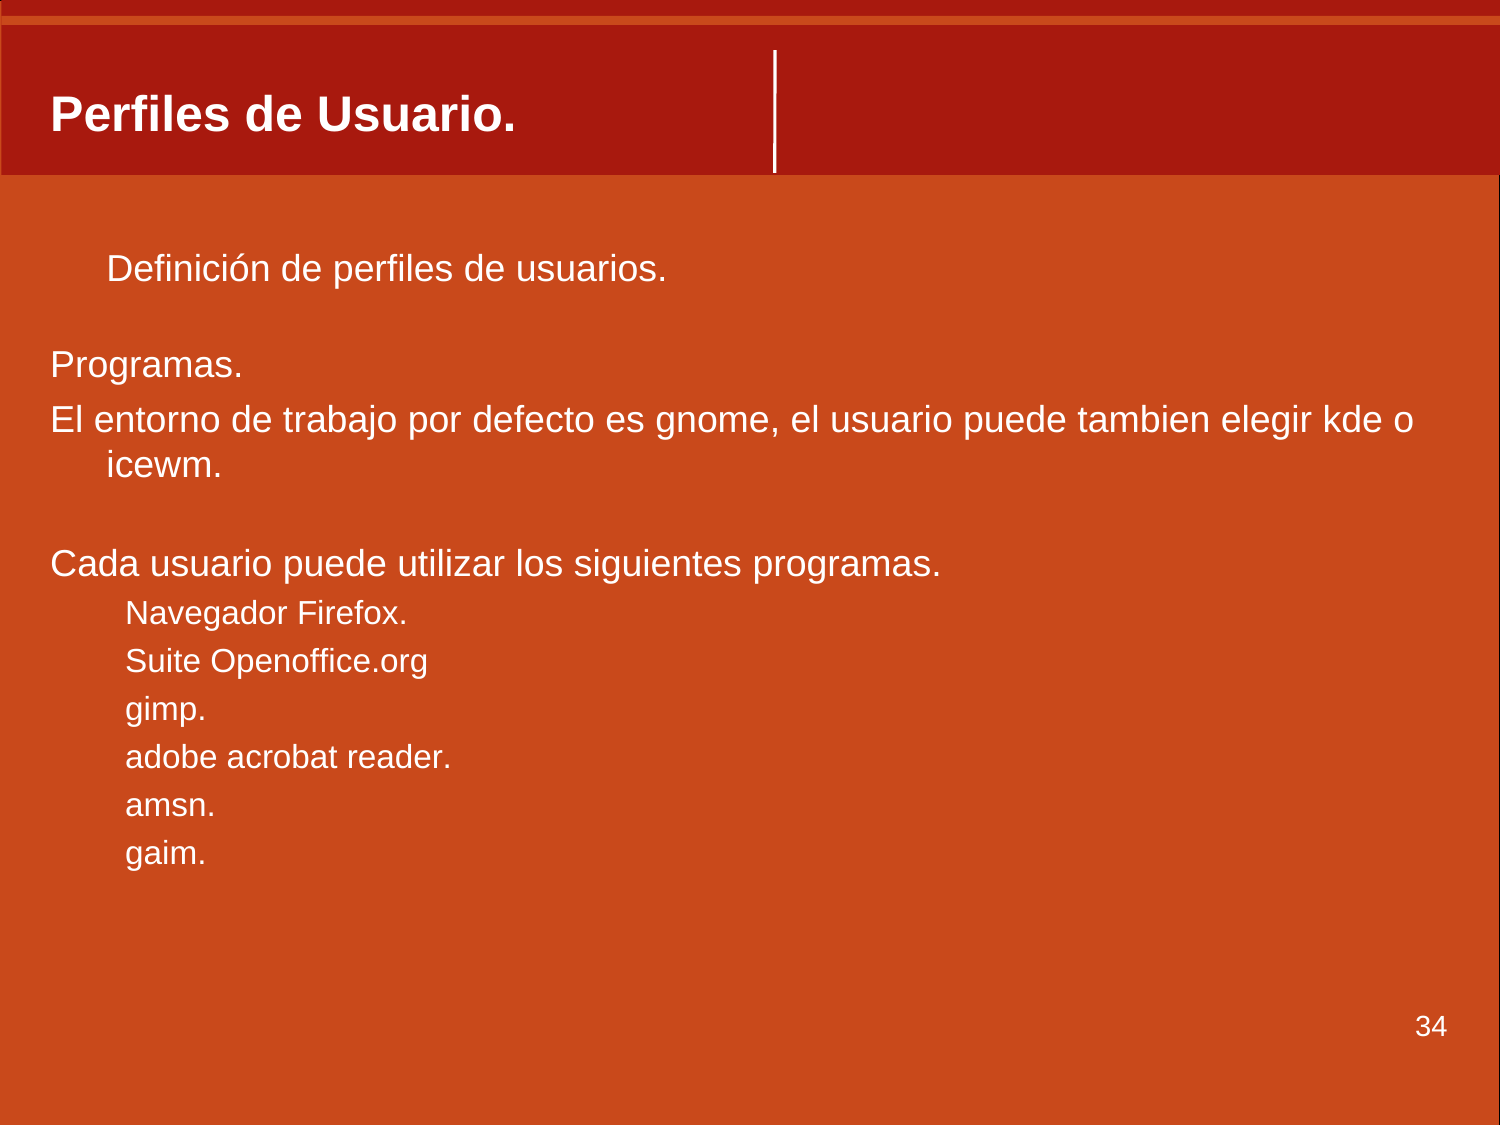

# Perfiles de Usuario.
Definición de perfiles de usuarios.
Programas.
El entorno de trabajo por defecto es gnome, el usuario puede tambien elegir kde o icewm.
Cada usuario puede utilizar los siguientes programas.
Navegador Firefox.
Suite Openoffice.org
gimp.
adobe acrobat reader.
amsn.
gaim.